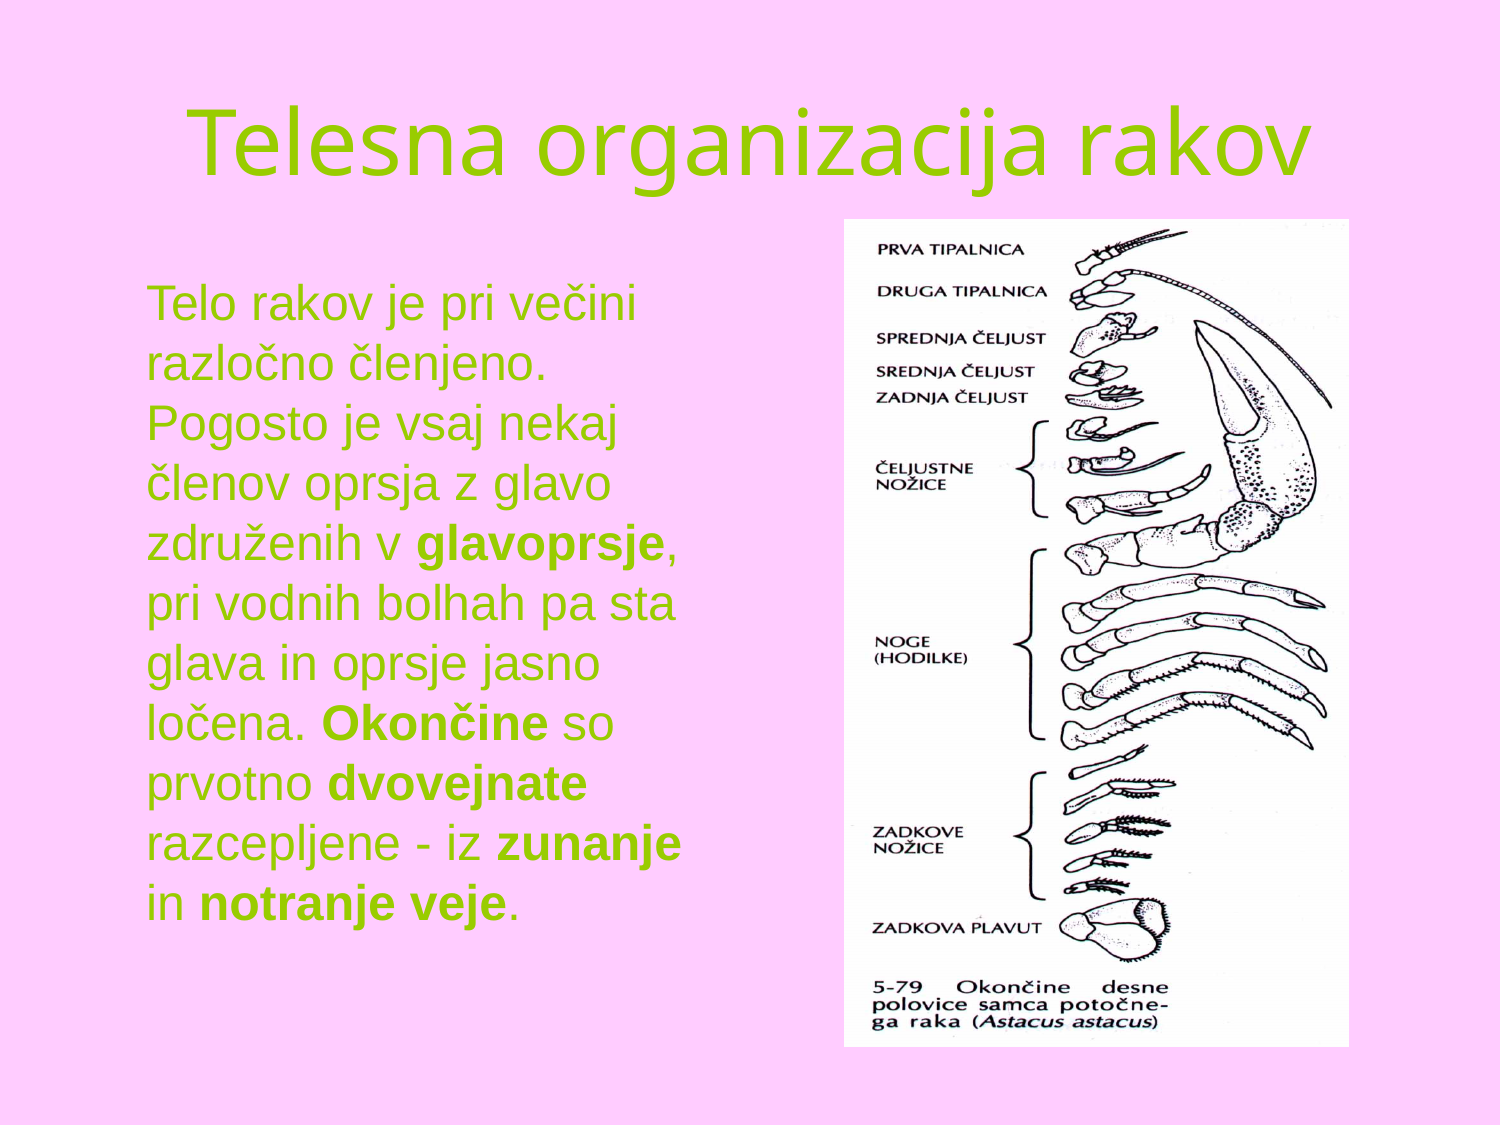

# Telesna organizacija rakov
 Telo rakov je pri večini razločno členjeno. Pogosto je vsaj nekaj členov oprsja z glavo združenih v glavoprsje, pri vodnih bolhah pa sta glava in oprsje jasno ločena. Okončine so prvotno dvovejnate razcepljene - iz zunanje in notranje veje.